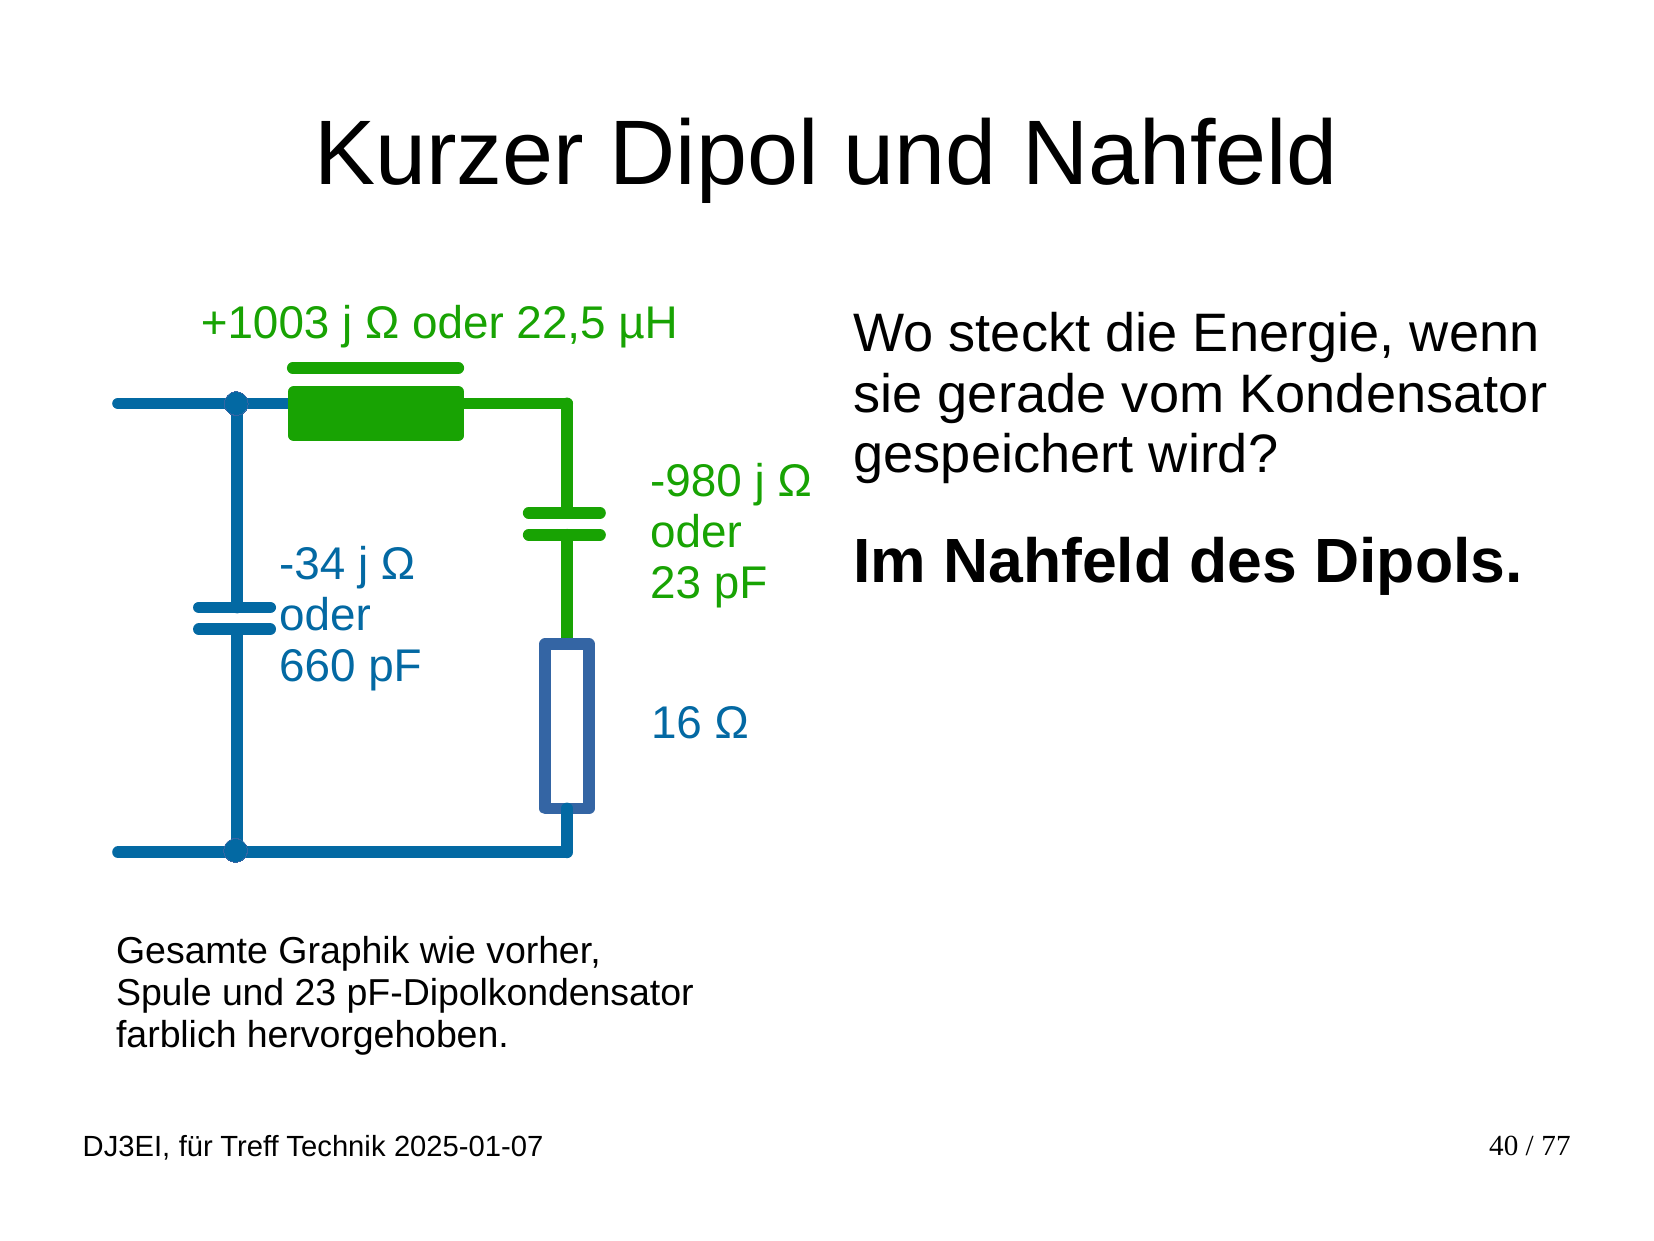

# Kurzer Dipol und Nahfeld
+1003 j Ω oder 22,5 µH
Wo steckt die Energie, wenn sie gerade vom Kondensator gespeichert wird?
Im Nahfeld des Dipols.
-980 j Ω
oder
23 pF
-34 j Ω
oder
660 pF
16 Ω
Gesamte Graphik wie vorher,
Spule und 23 pF-Dipolkondensator
farblich hervorgehoben.
40